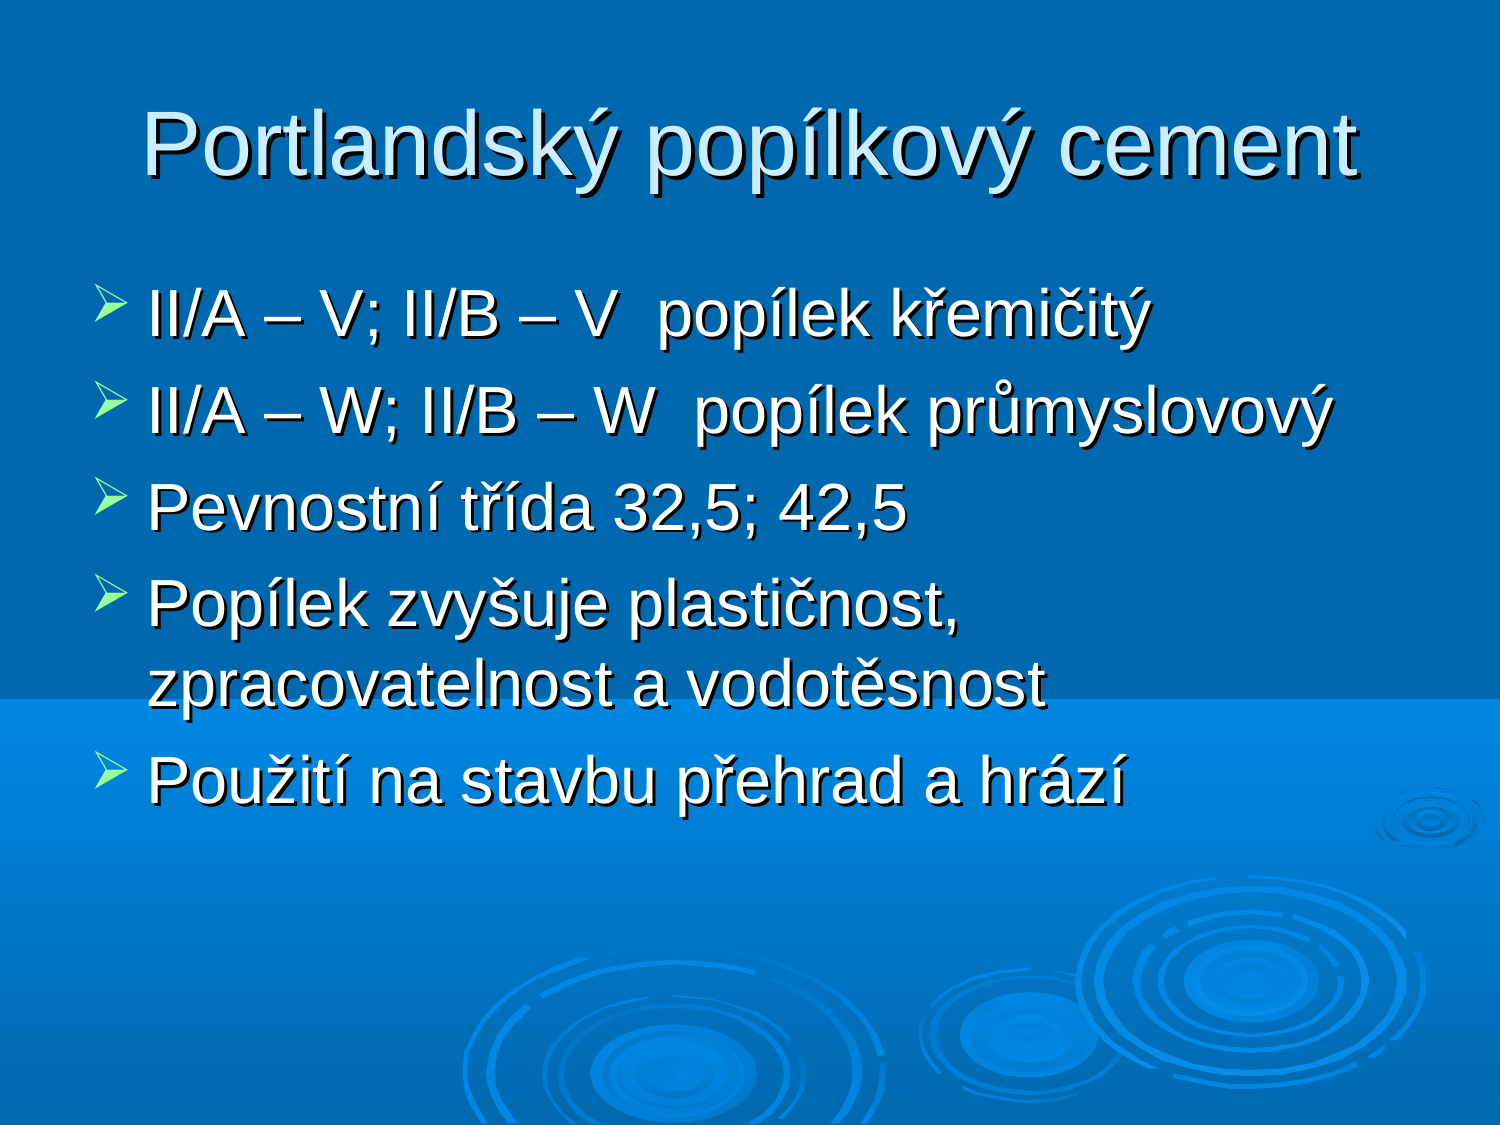

# Portlandský popílkový cement
II/A – V; II/B – V popílek křemičitý
II/A – W; II/B – W popílek průmyslovový
Pevnostní třída 32,5; 42,5
Popílek zvyšuje plastičnost, zpracovatelnost a vodotěsnost
Použití na stavbu přehrad a hrází